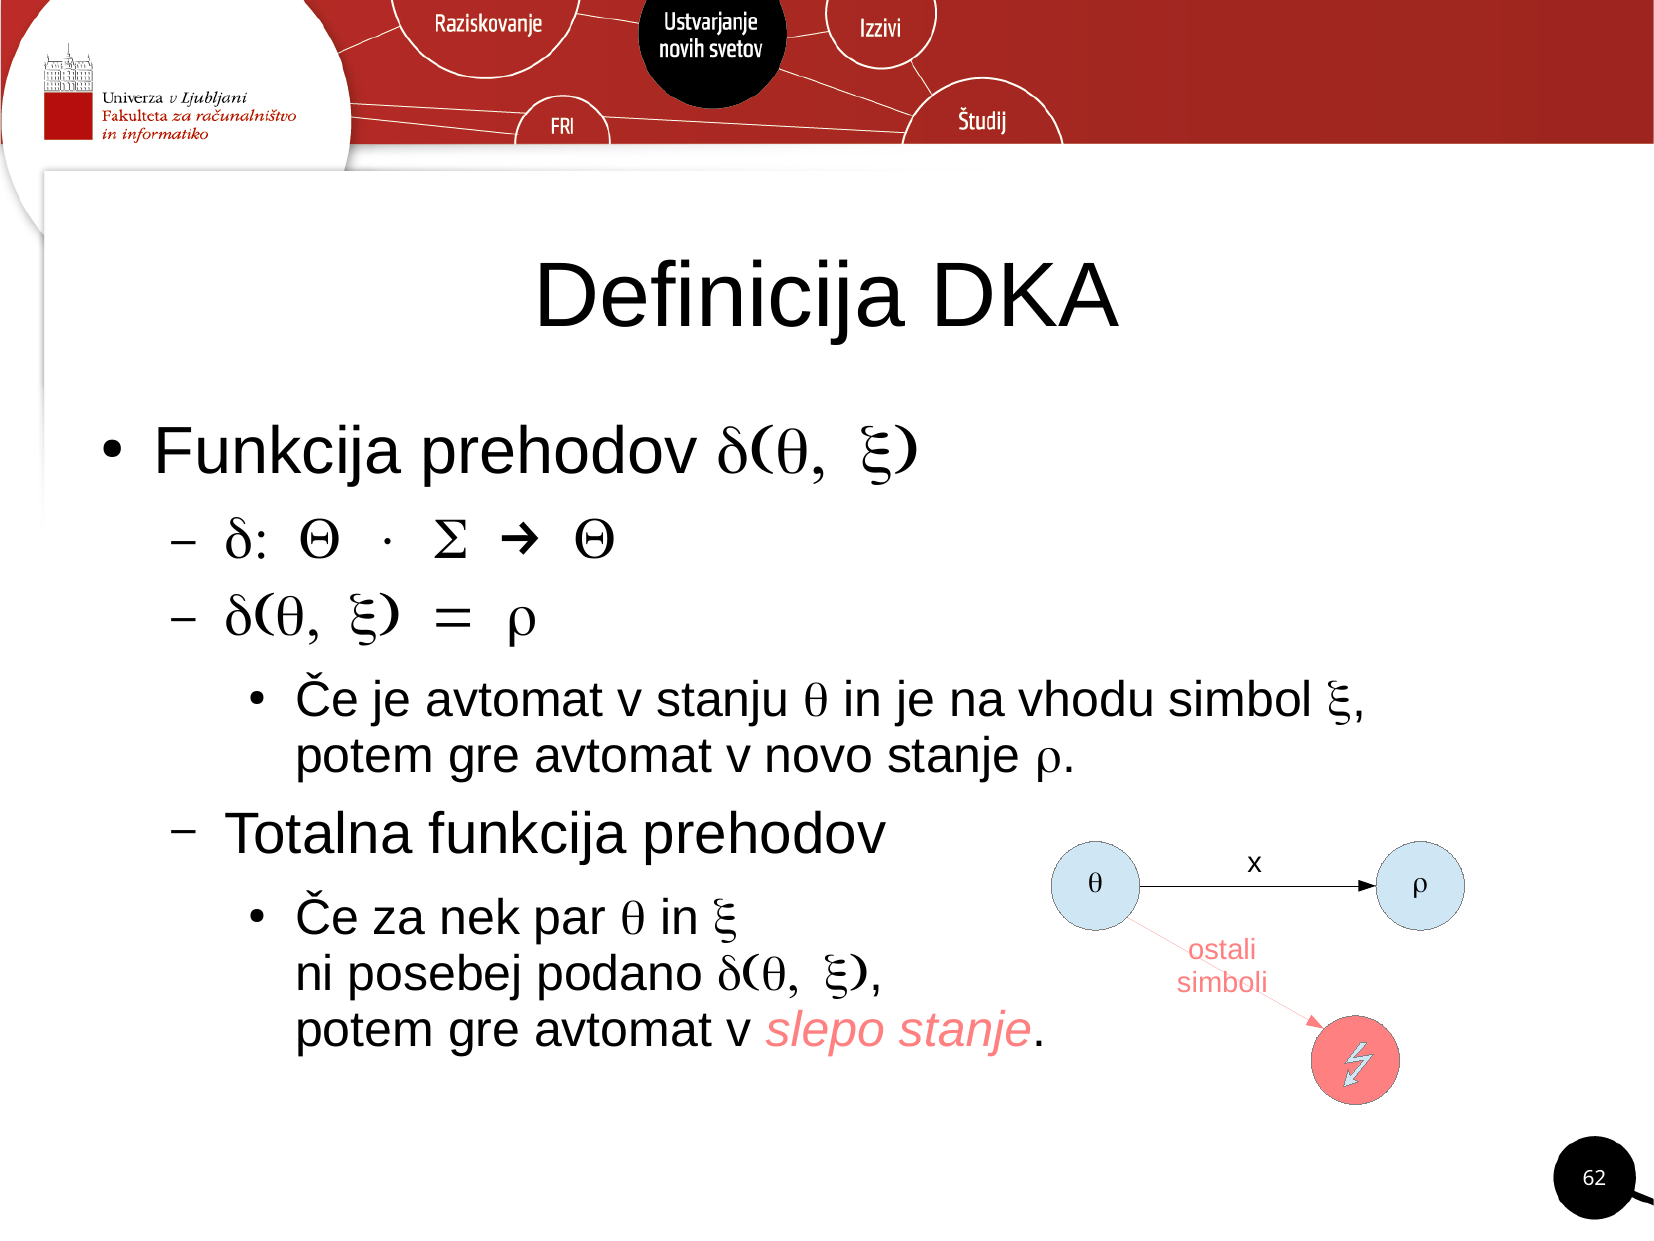

# Definicija DKA
Funkcija prehodov δ(q, x)
δ: Q × Σ → Q
δ(q, x) = r
Če je avtomat v stanju q in je na vhodu simbol x,
potem gre avtomat v novo stanje r.
Totalna funkcija prehodov
Če za nek par q in x
ni posebej podano δ(q, x),
potem gre avtomat v slepo stanje.
q
r